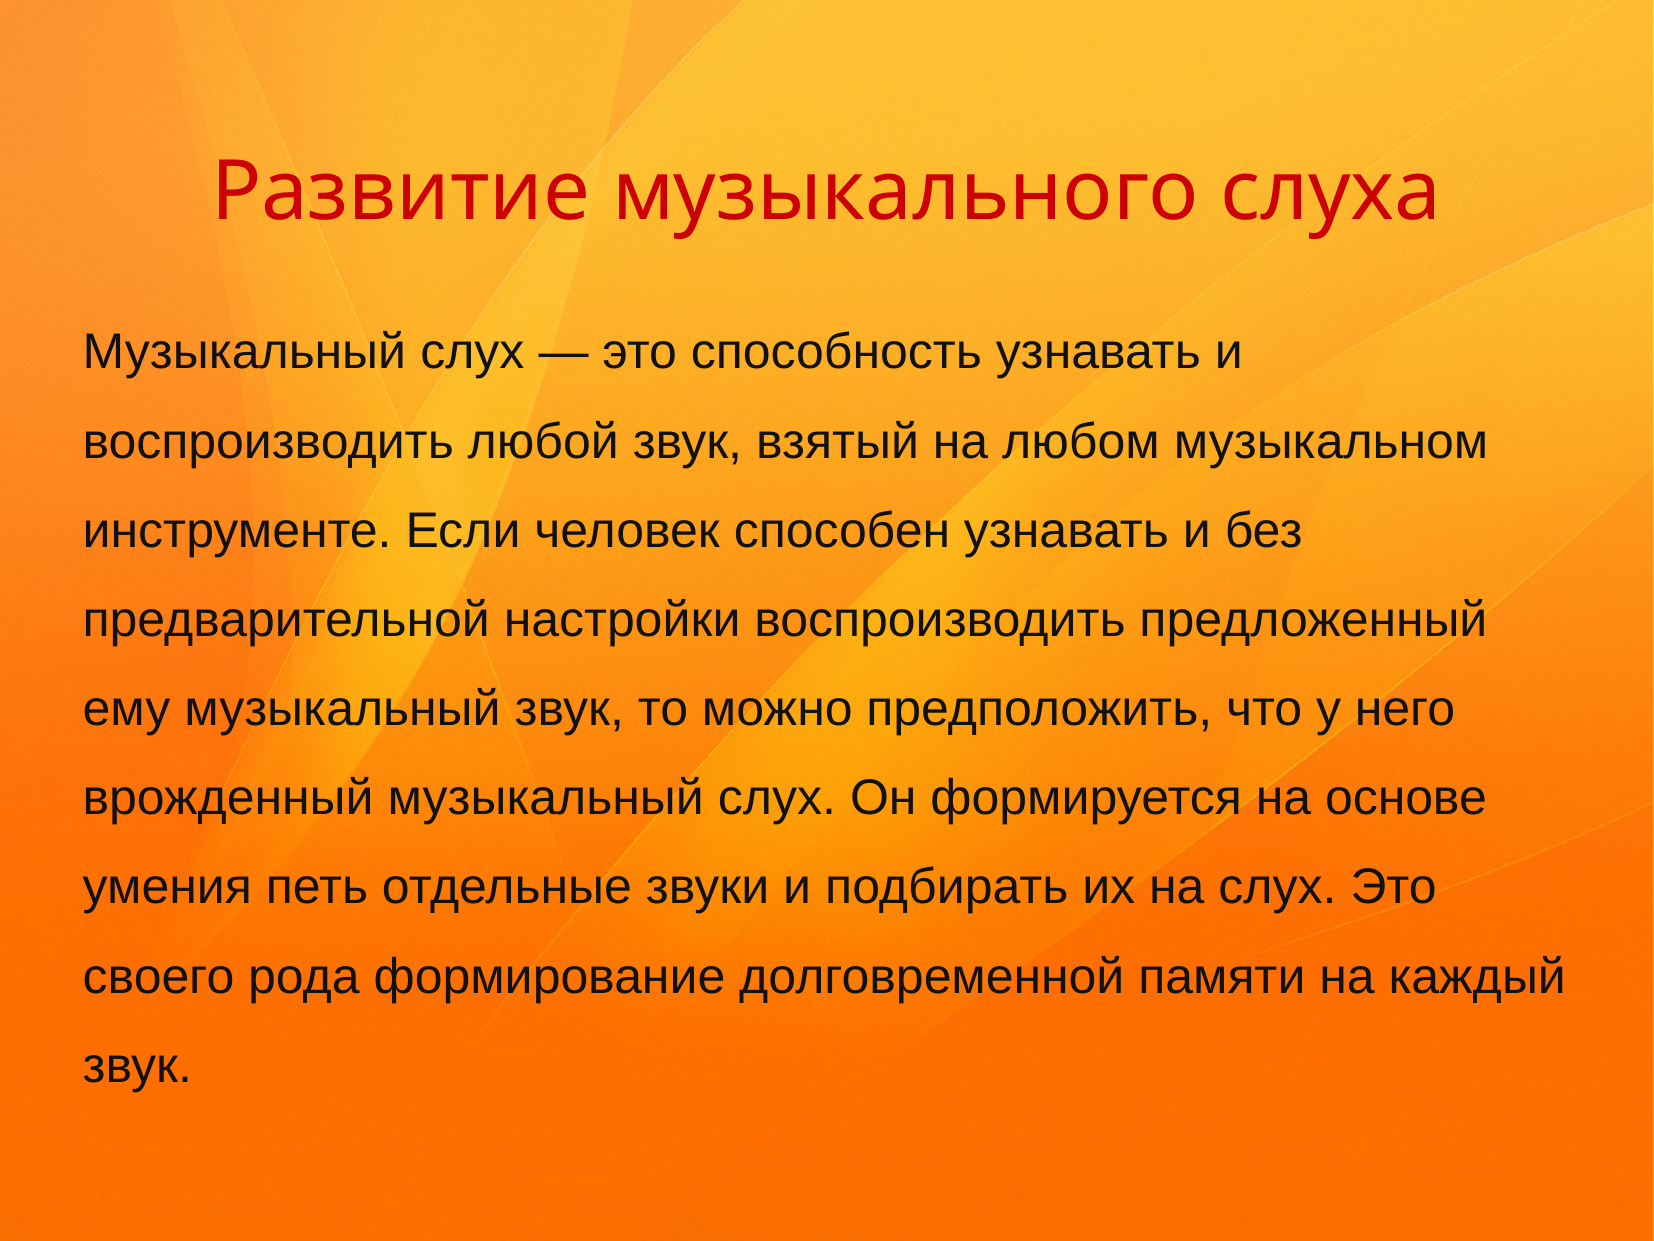

# Развитие музыкального слуха
Музыкальный слух — это способность узнавать и воспроизводить любой звук, взятый на любом музыкальном инструменте. Если человек способен узнавать и без предварительной настройки воспроизводить предложенный ему музыкальный звук, то можно предположить, что у него врожденный музыкальный слух. Он формируется на основе умения петь отдельные звуки и подбирать их на слух. Это своего рода формирование долговременной памяти на каждый звук.